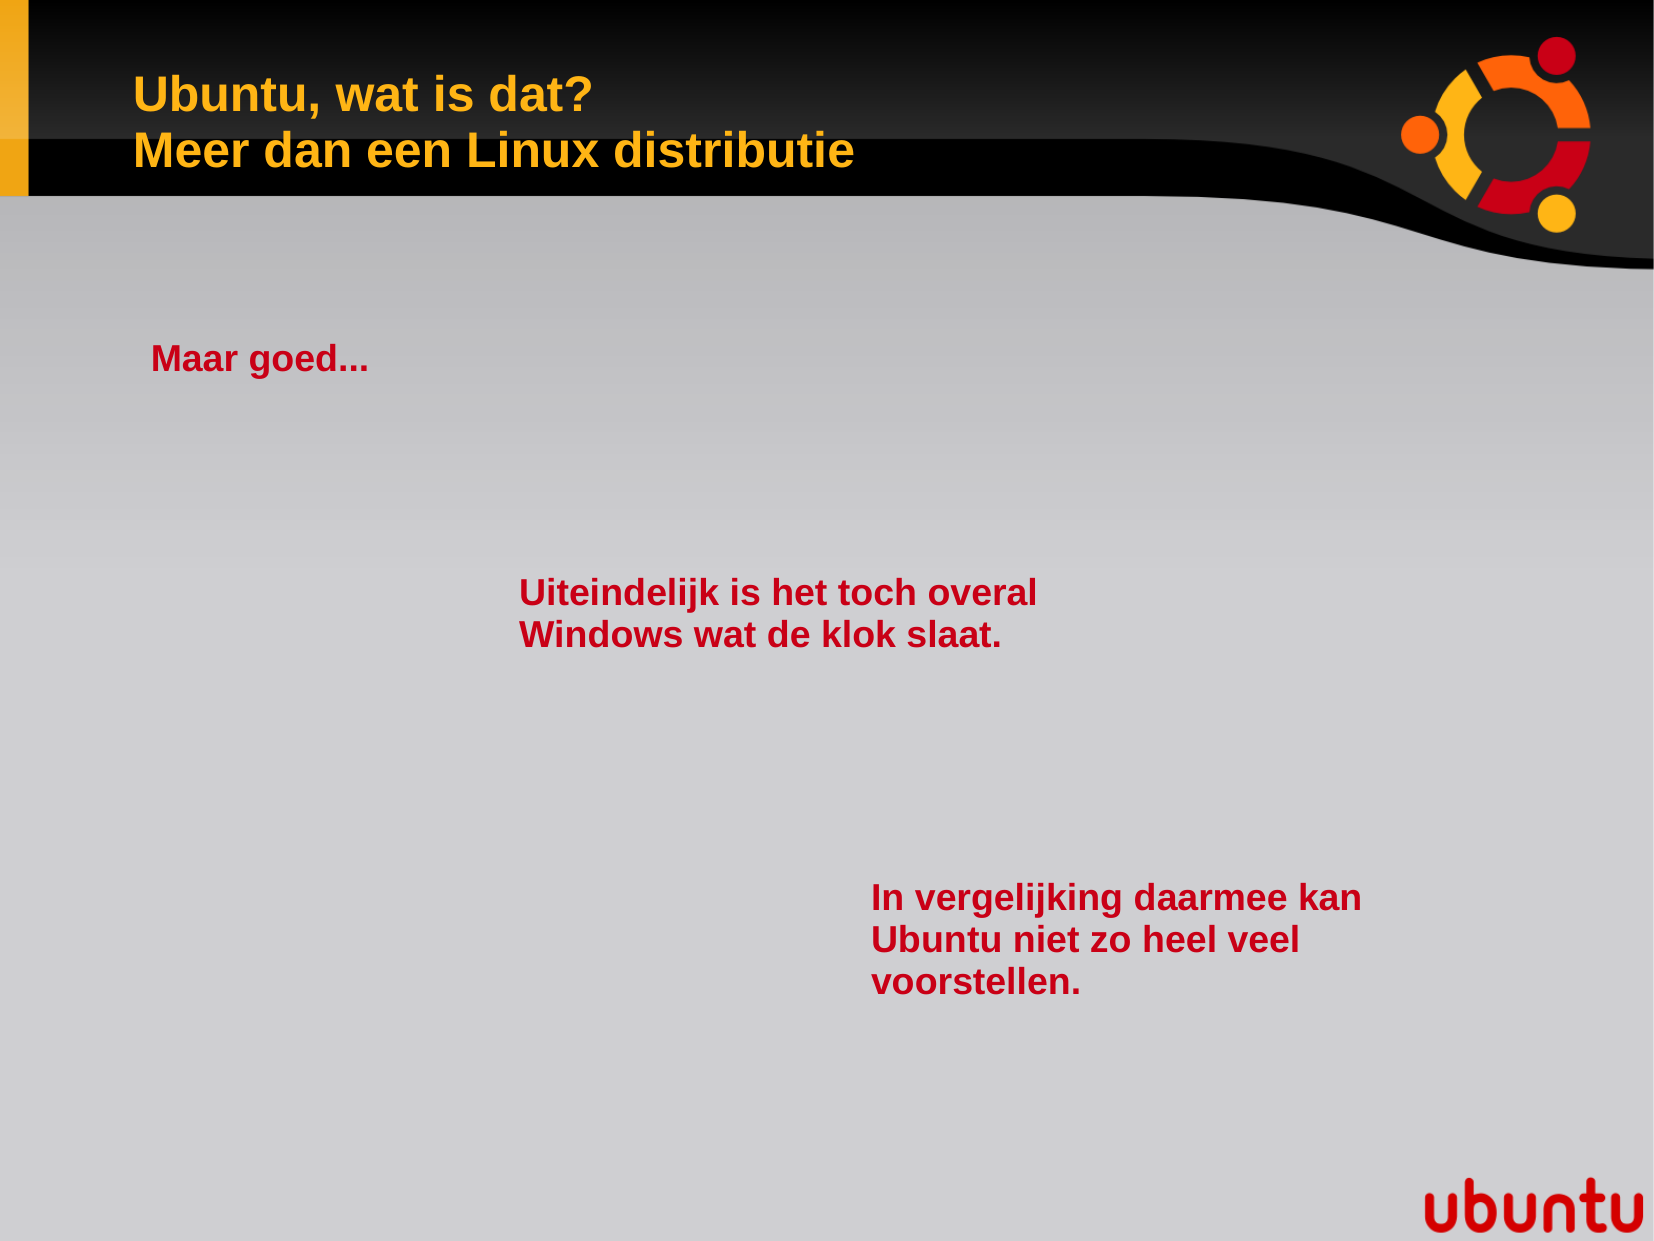

Ubuntu, wat is dat?
Meer dan een Linux distributie
Maar goed...
Uiteindelijk is het toch overal Windows wat de klok slaat.
In vergelijking daarmee kan Ubuntu niet zo heel veel voorstellen.